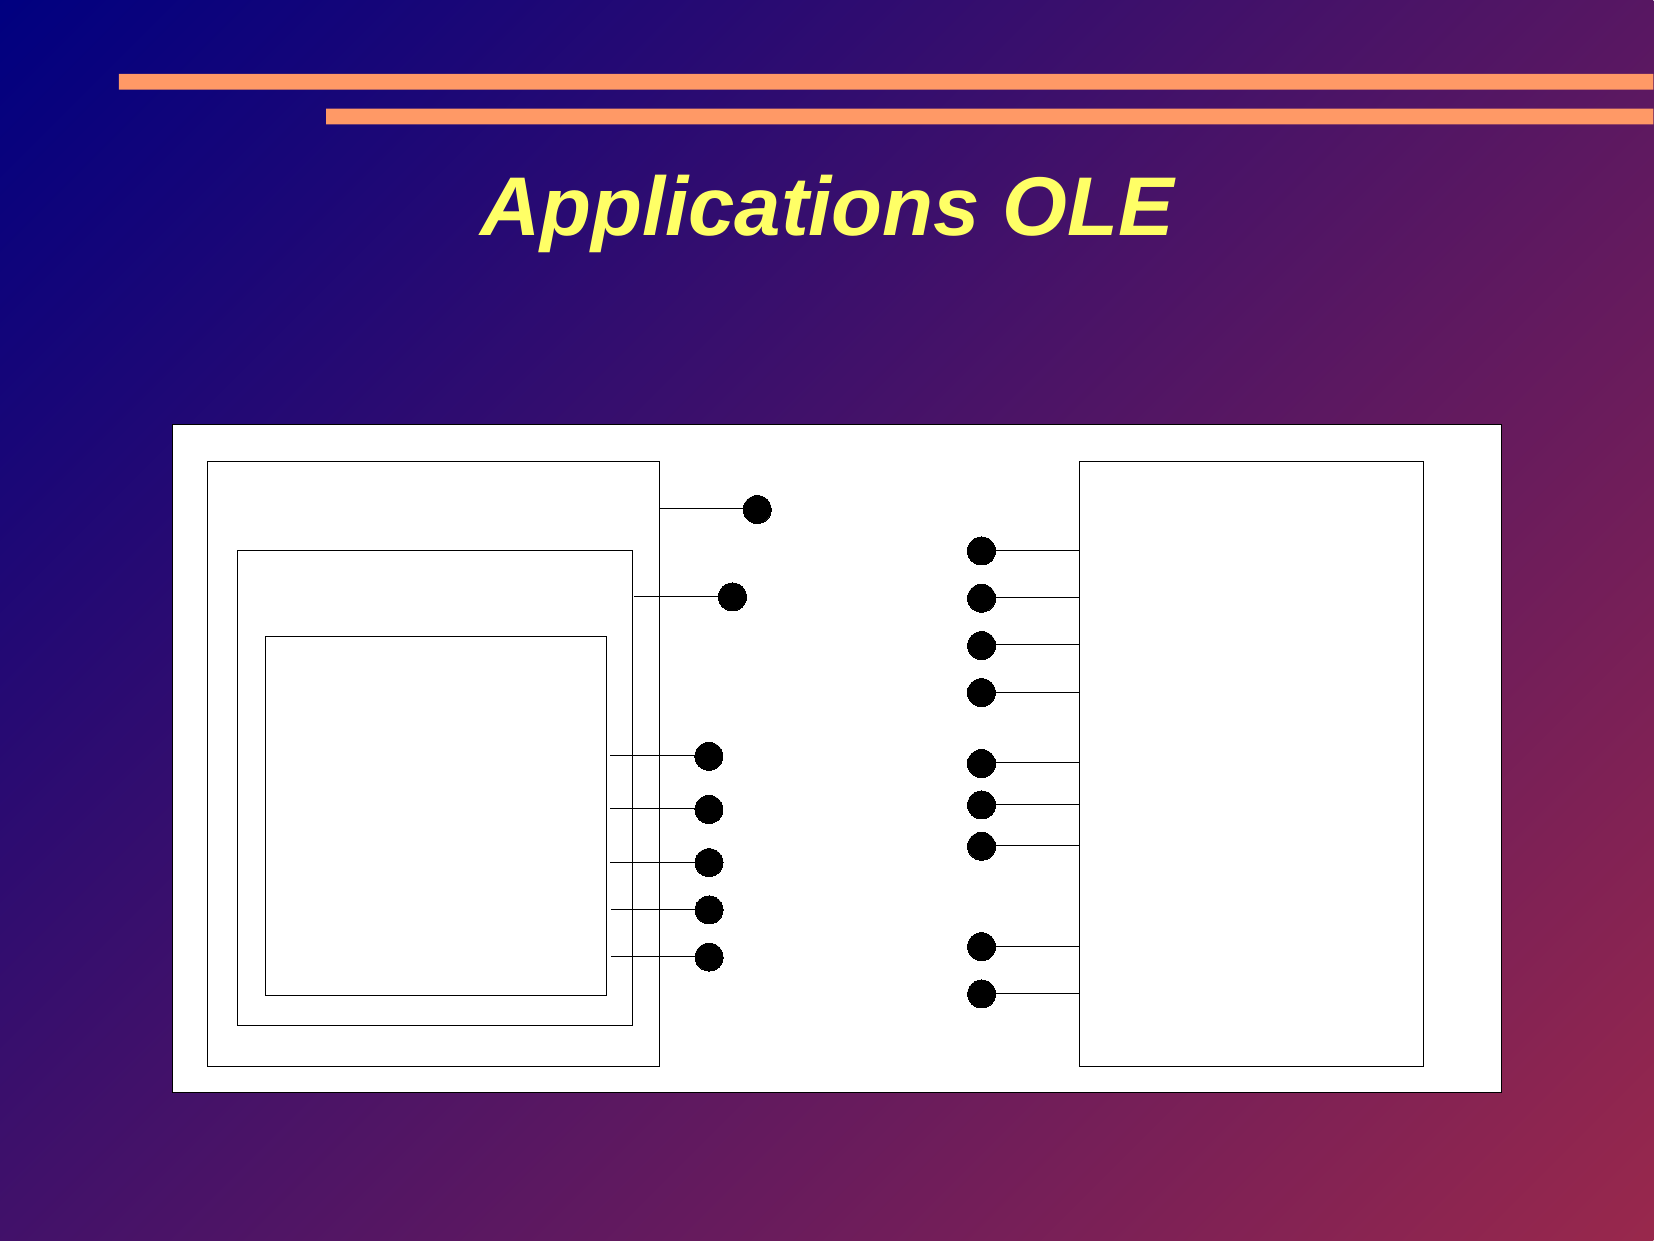

# Applications OLE
IOleInPlaceFrame
Conteneur OLE
Document OLE
IOleInPlace
UIWindow
Site
IOleClientSite
IOleInPlaceSite
IOleControlSite
IAdviseSink
IDispatch
Objet OLE
IPersistStorage
IOleObject
IDataObject
IViewObject2
IOleControl
IOleInPlaceObject
IOleInPlaceActive
Object
IDispatch
IConnectionPoint
Container